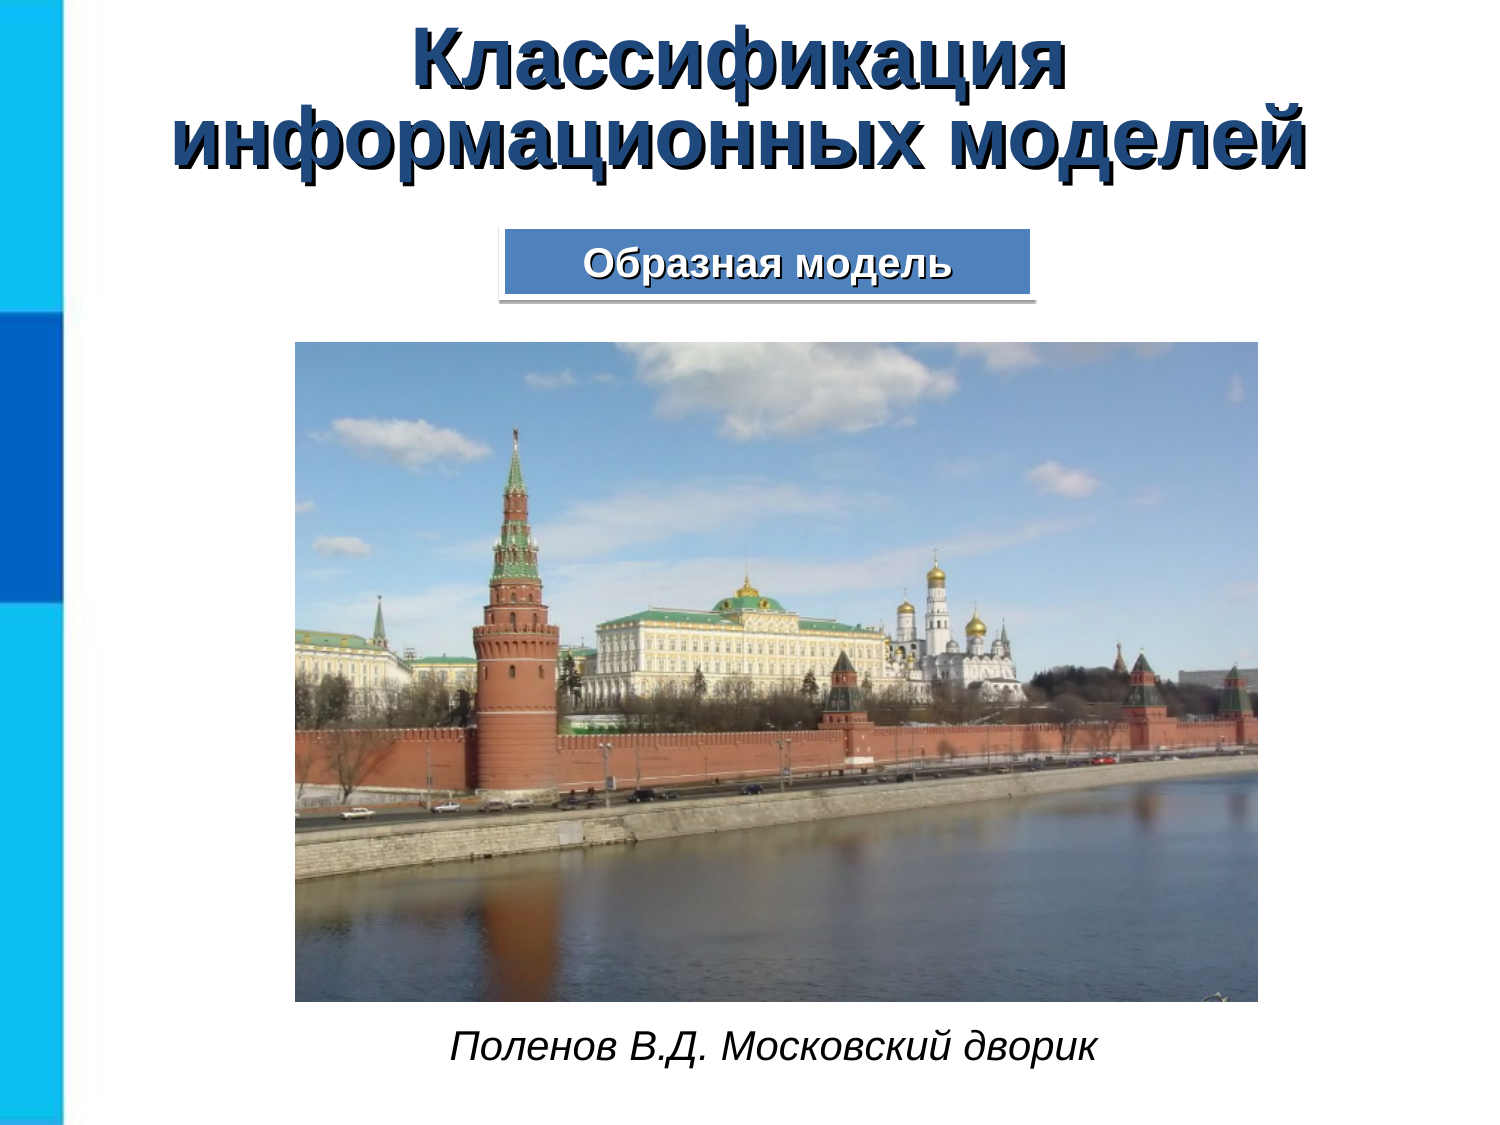

Классификация информационных моделей
Образная модель
Поленов В.Д. Московский дворик